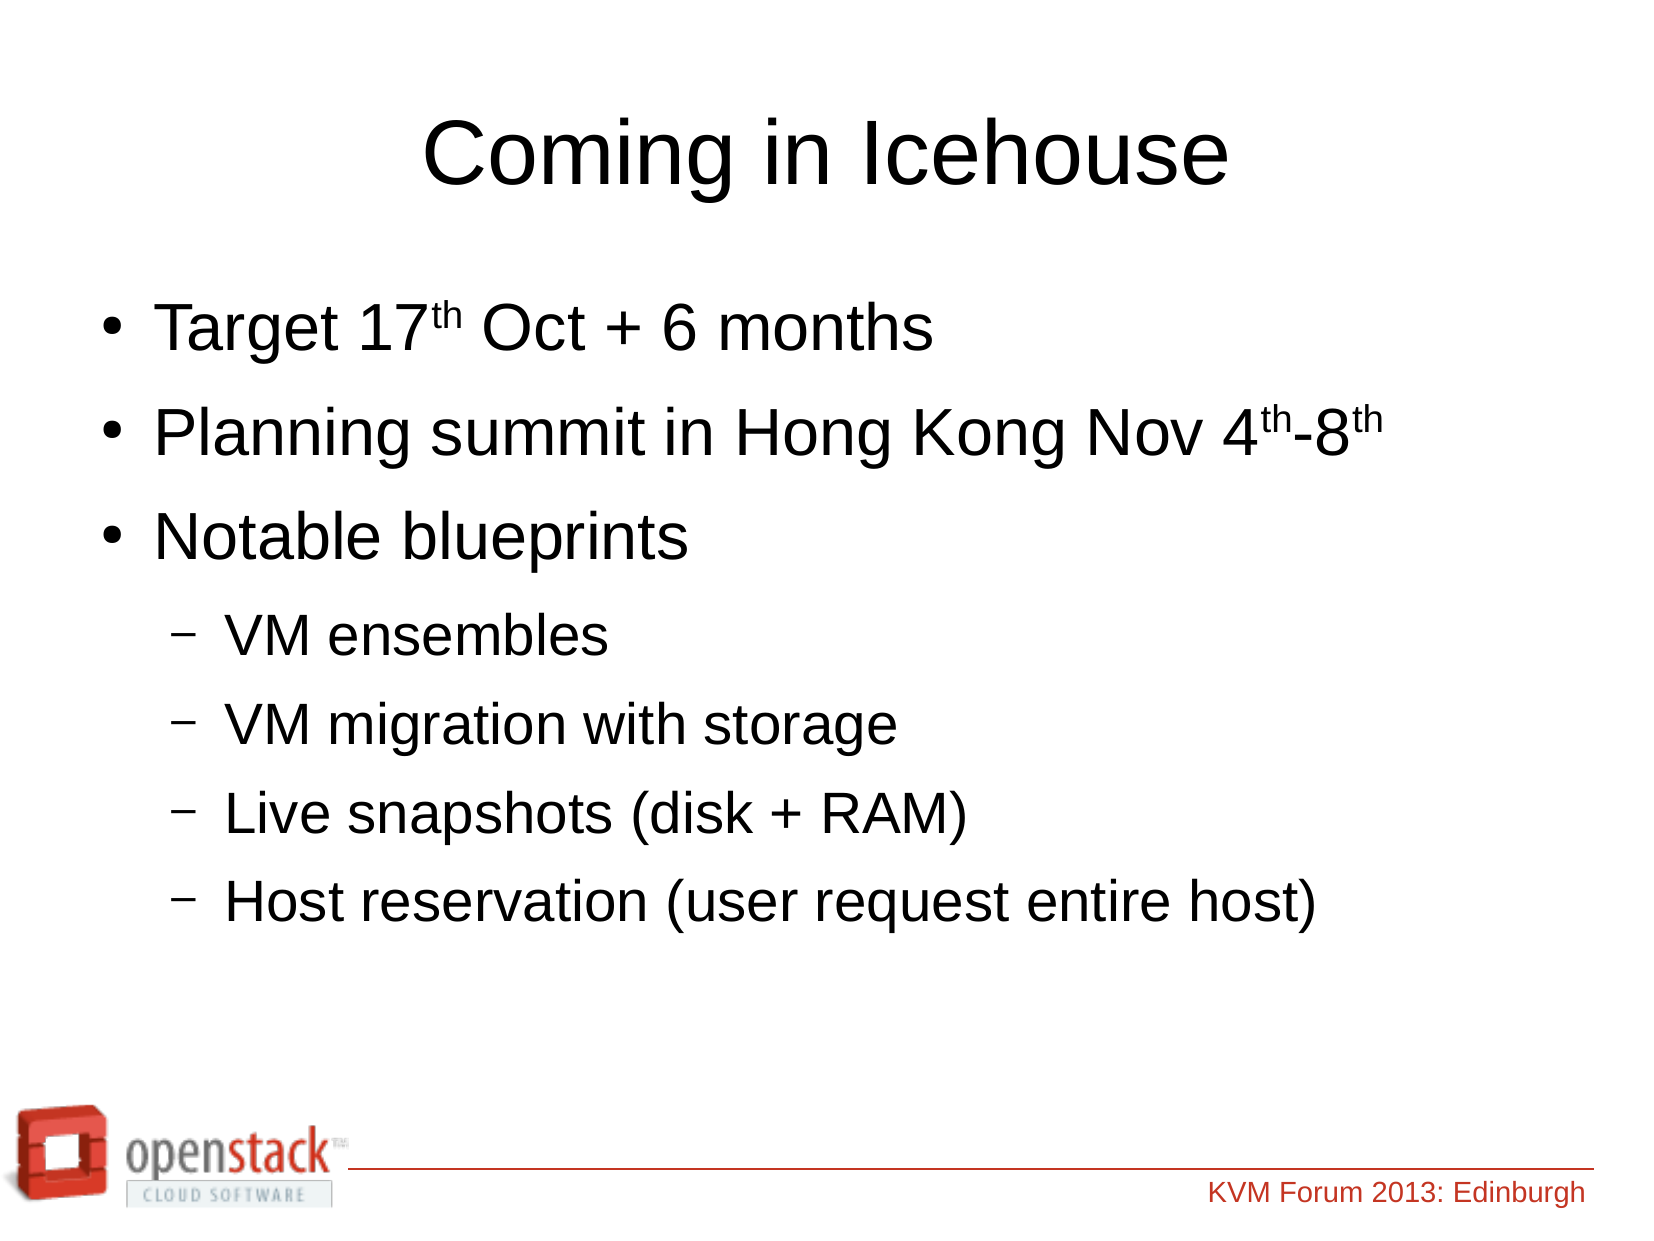

# Coming in Icehouse
Target 17th Oct + 6 months
Planning summit in Hong Kong Nov 4th-8th
Notable blueprints
VM ensembles
VM migration with storage
Live snapshots (disk + RAM)
Host reservation (user request entire host)